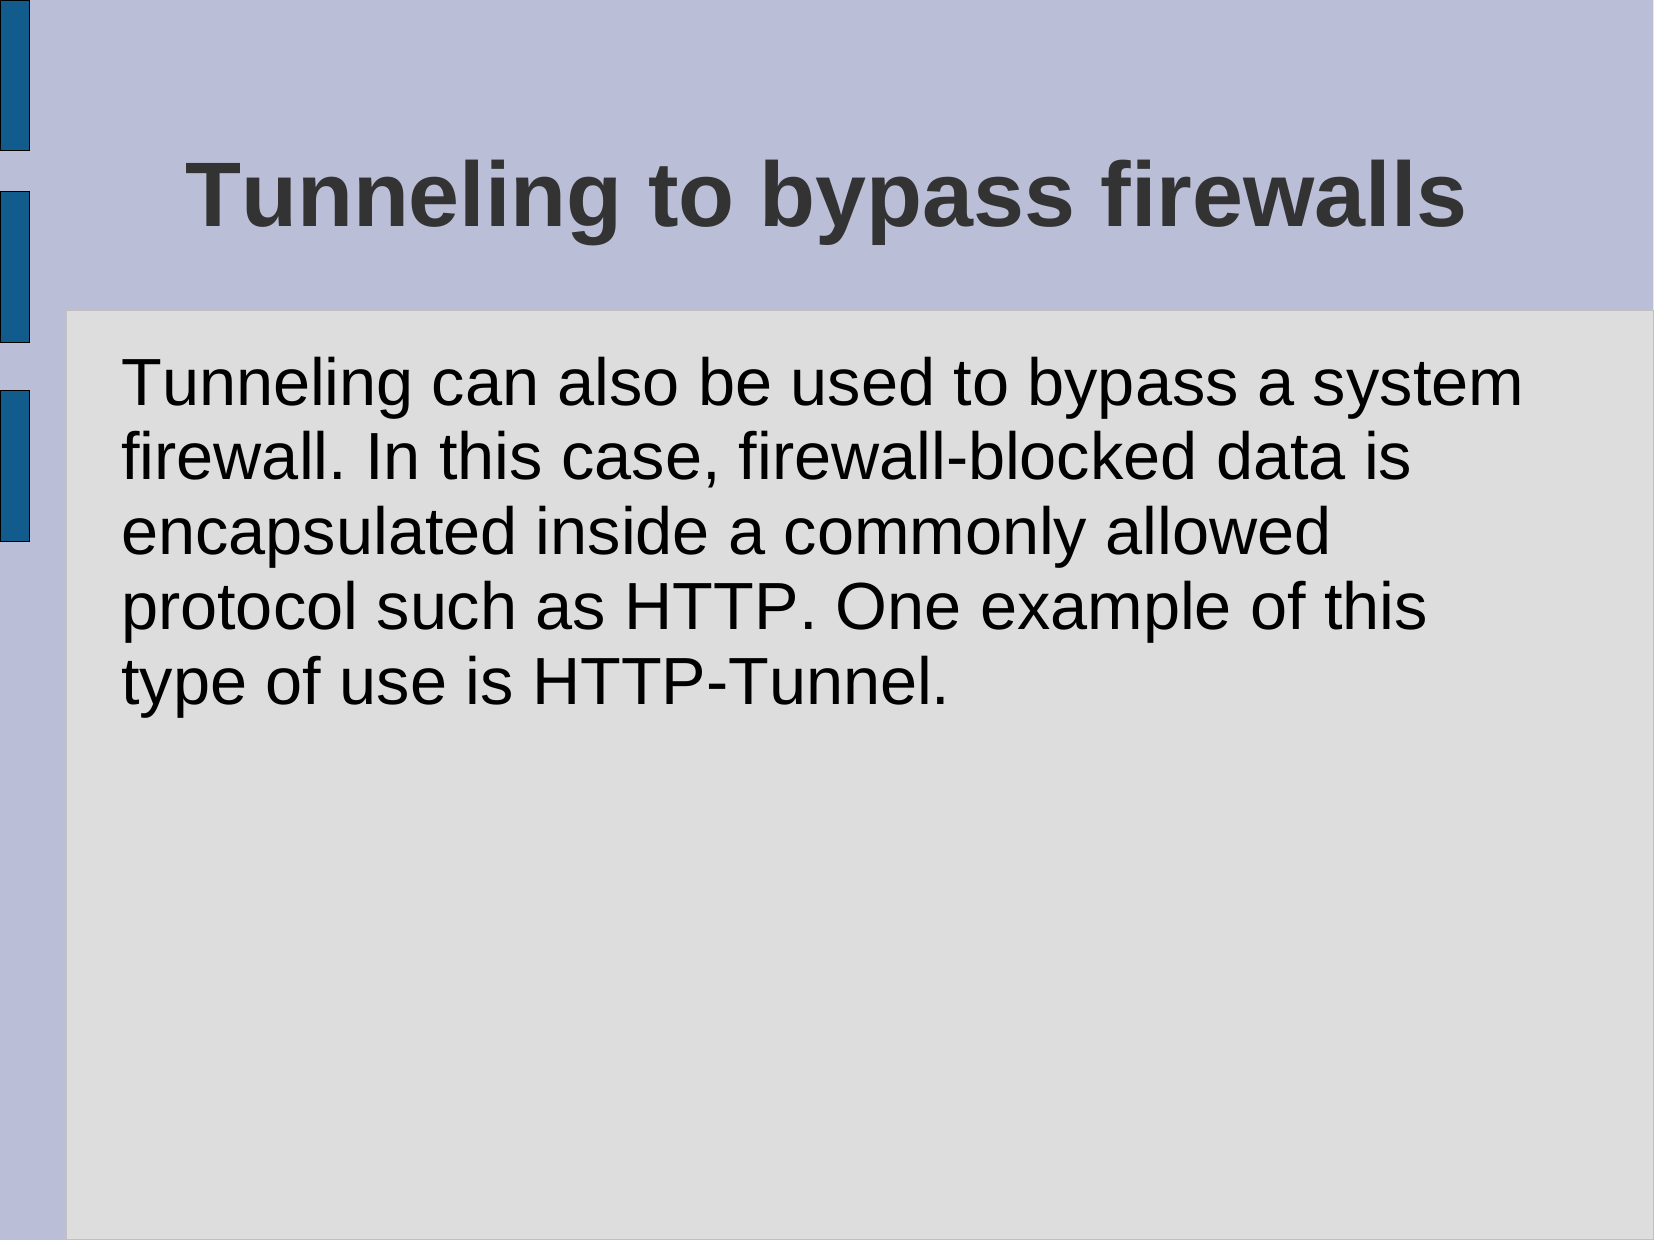

# Tunneling to bypass firewalls
Tunneling can also be used to bypass a system firewall. In this case, firewall-blocked data is encapsulated inside a commonly allowed protocol such as HTTP. One example of this type of use is HTTP-Tunnel.